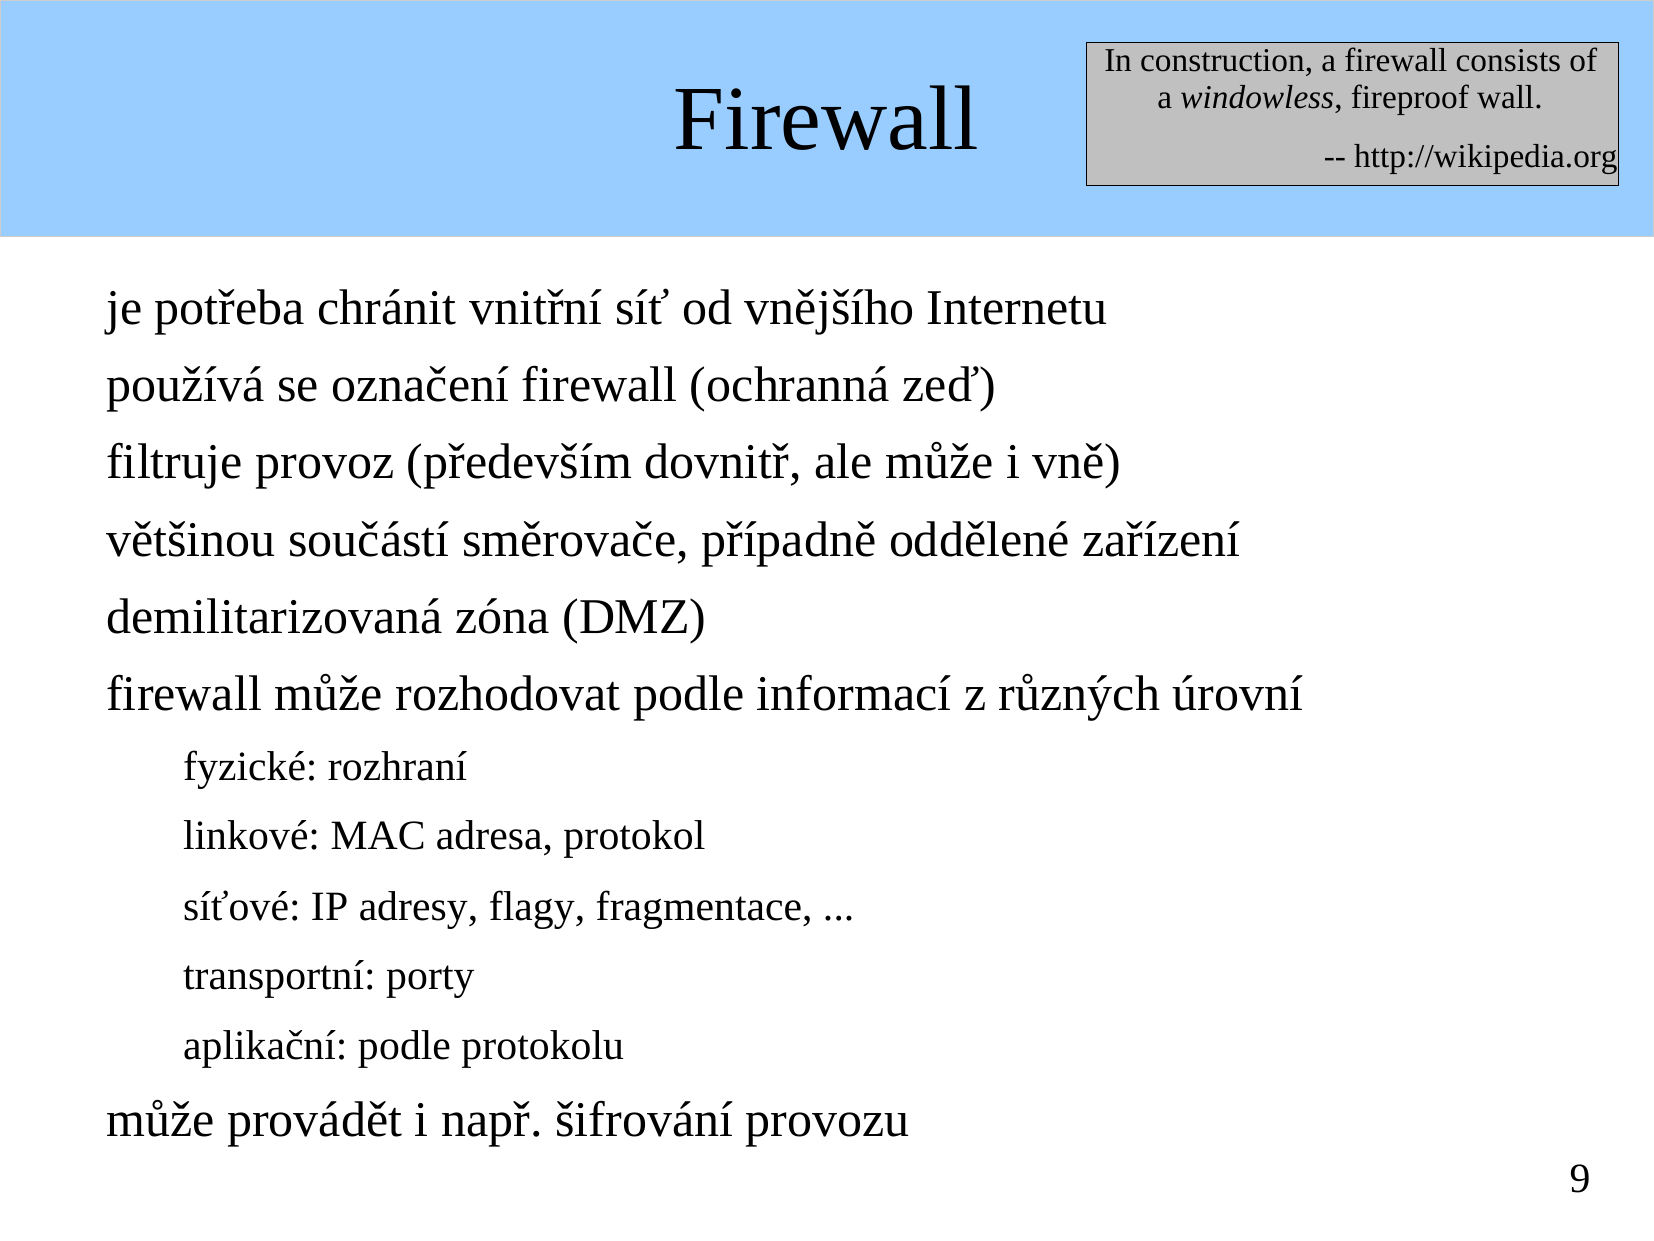

# Firewall
In construction, a firewall consists of a windowless, fireproof wall.
-- http://wikipedia.org
je potřeba chránit vnitřní síť od vnějšího Internetu
používá se označení firewall (ochranná zeď)
filtruje provoz (především dovnitř, ale může i vně)
většinou součástí směrovače, případně oddělené zařízení
demilitarizovaná zóna (DMZ)
firewall může rozhodovat podle informací z různých úrovní
fyzické: rozhraní
linkové: MAC adresa, protokol
síťové: IP adresy, flagy, fragmentace, ...
transportní: porty
aplikační: podle protokolu
může provádět i např. šifrování provozu